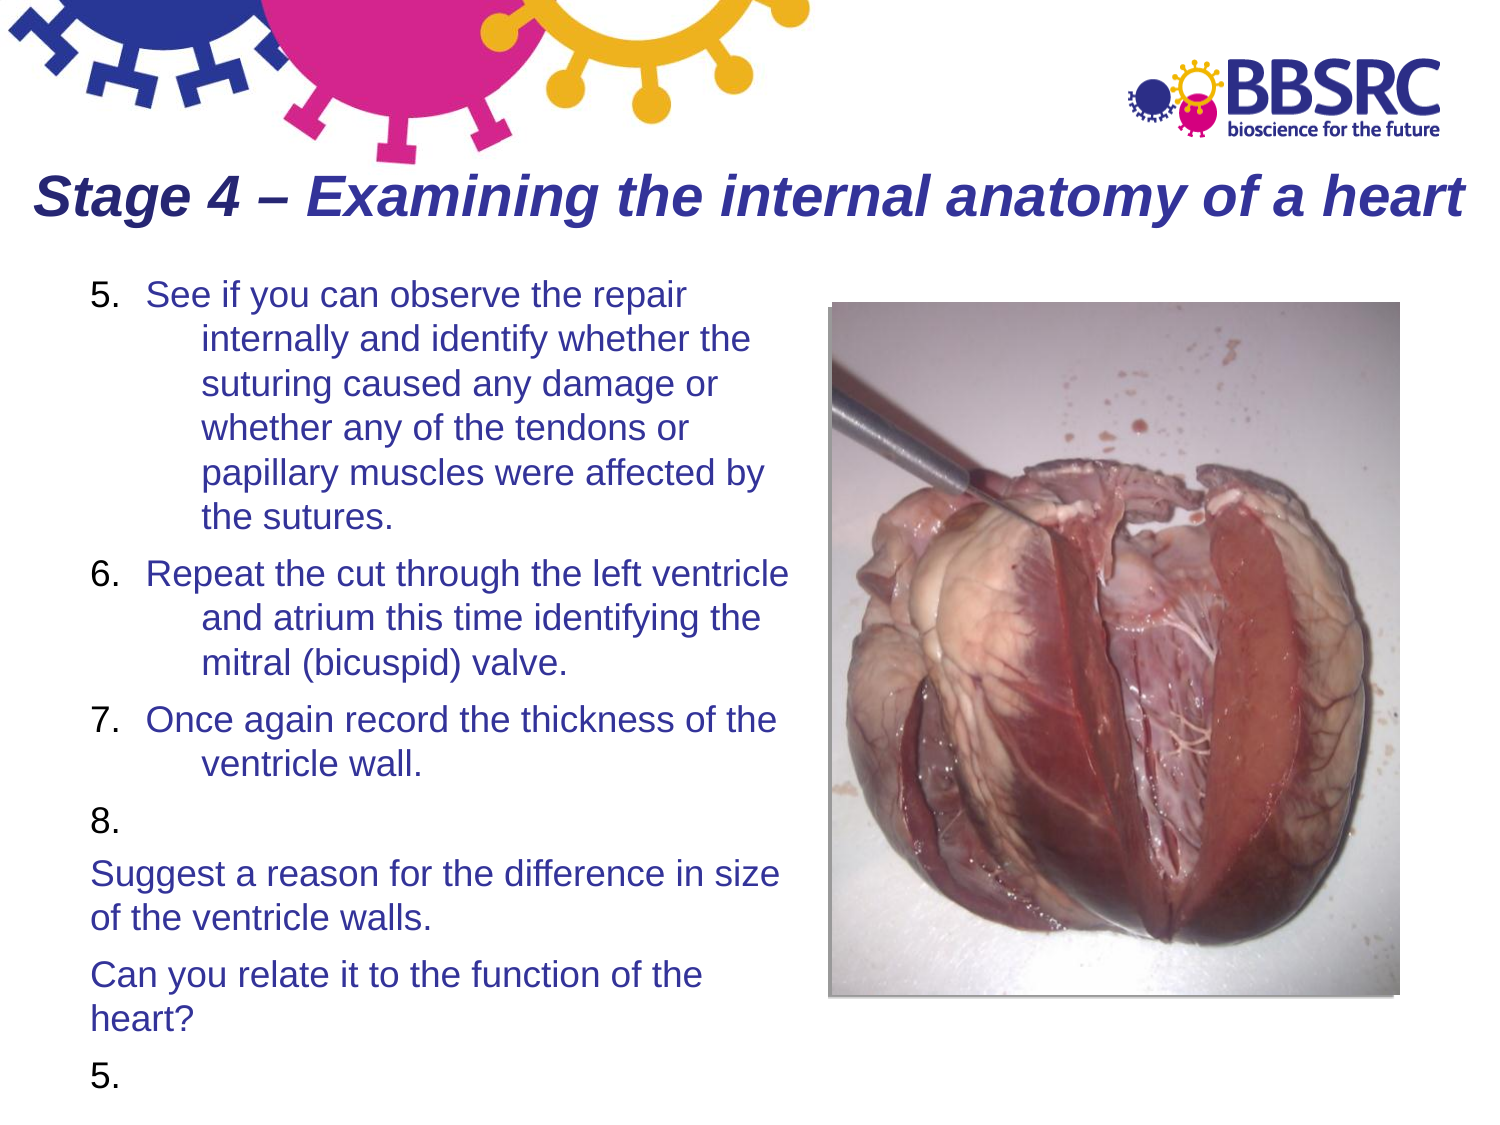

# Stage 4 – Examining the internal anatomy of a heart
See if you can observe the repair internally and identify whether the suturing caused any damage or whether any of the tendons or papillary muscles were affected by the sutures.
Repeat the cut through the left ventricle and atrium this time identifying the mitral (bicuspid) valve.
Once again record the thickness of the ventricle wall.
Suggest a reason for the difference in size of the ventricle walls.
Can you relate it to the function of the heart?